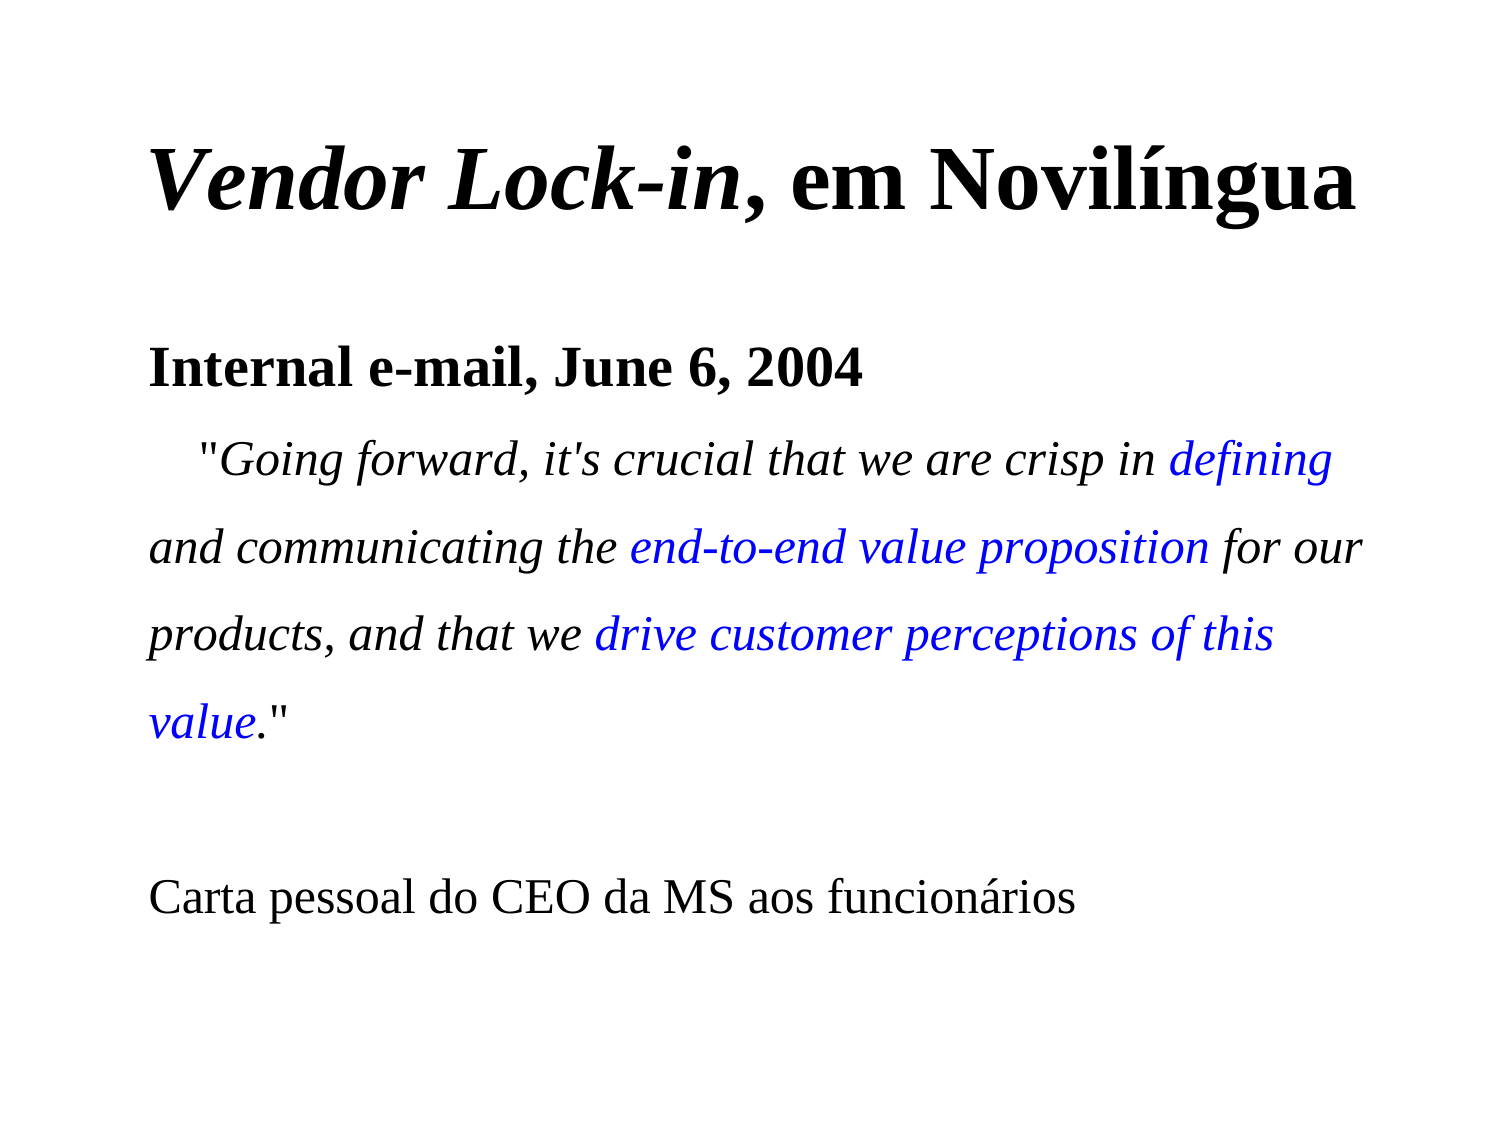

# Vendor Lock-in, em Novilíngua
Internal e-mail, June 6, 2004
 "Going forward, it's crucial that we are crisp in defining and communicating the end-to-end value proposition for our products, and that we drive customer perceptions of this value."
Carta pessoal do CEO da MS aos funcionários